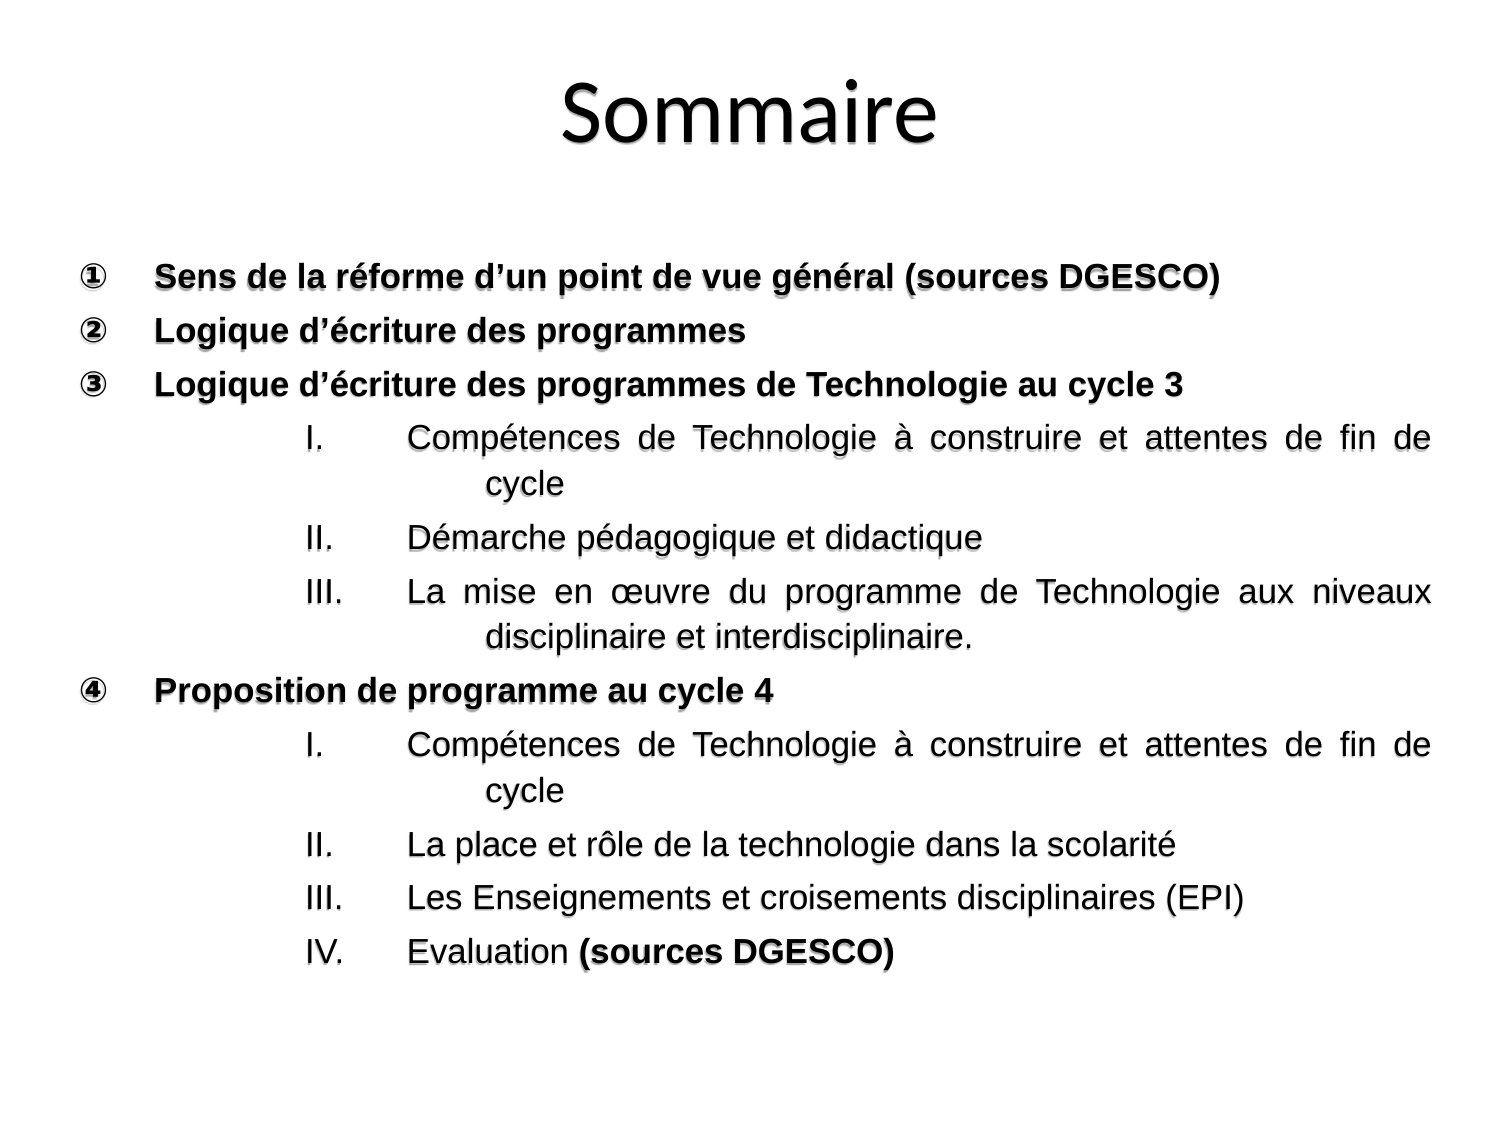

# Sommaire
Sens de la réforme d’un point de vue général (sources DGESCO)
Logique d’écriture des programmes
Logique d’écriture des programmes de Technologie au cycle 3
Compétences de Technologie à construire et attentes de fin de cycle
Démarche pédagogique et didactique
La mise en œuvre du programme de Technologie aux niveaux disciplinaire et interdisciplinaire.
Proposition de programme au cycle 4
Compétences de Technologie à construire et attentes de fin de cycle
La place et rôle de la technologie dans la scolarité
Les Enseignements et croisements disciplinaires (EPI)
Evaluation (sources DGESCO)